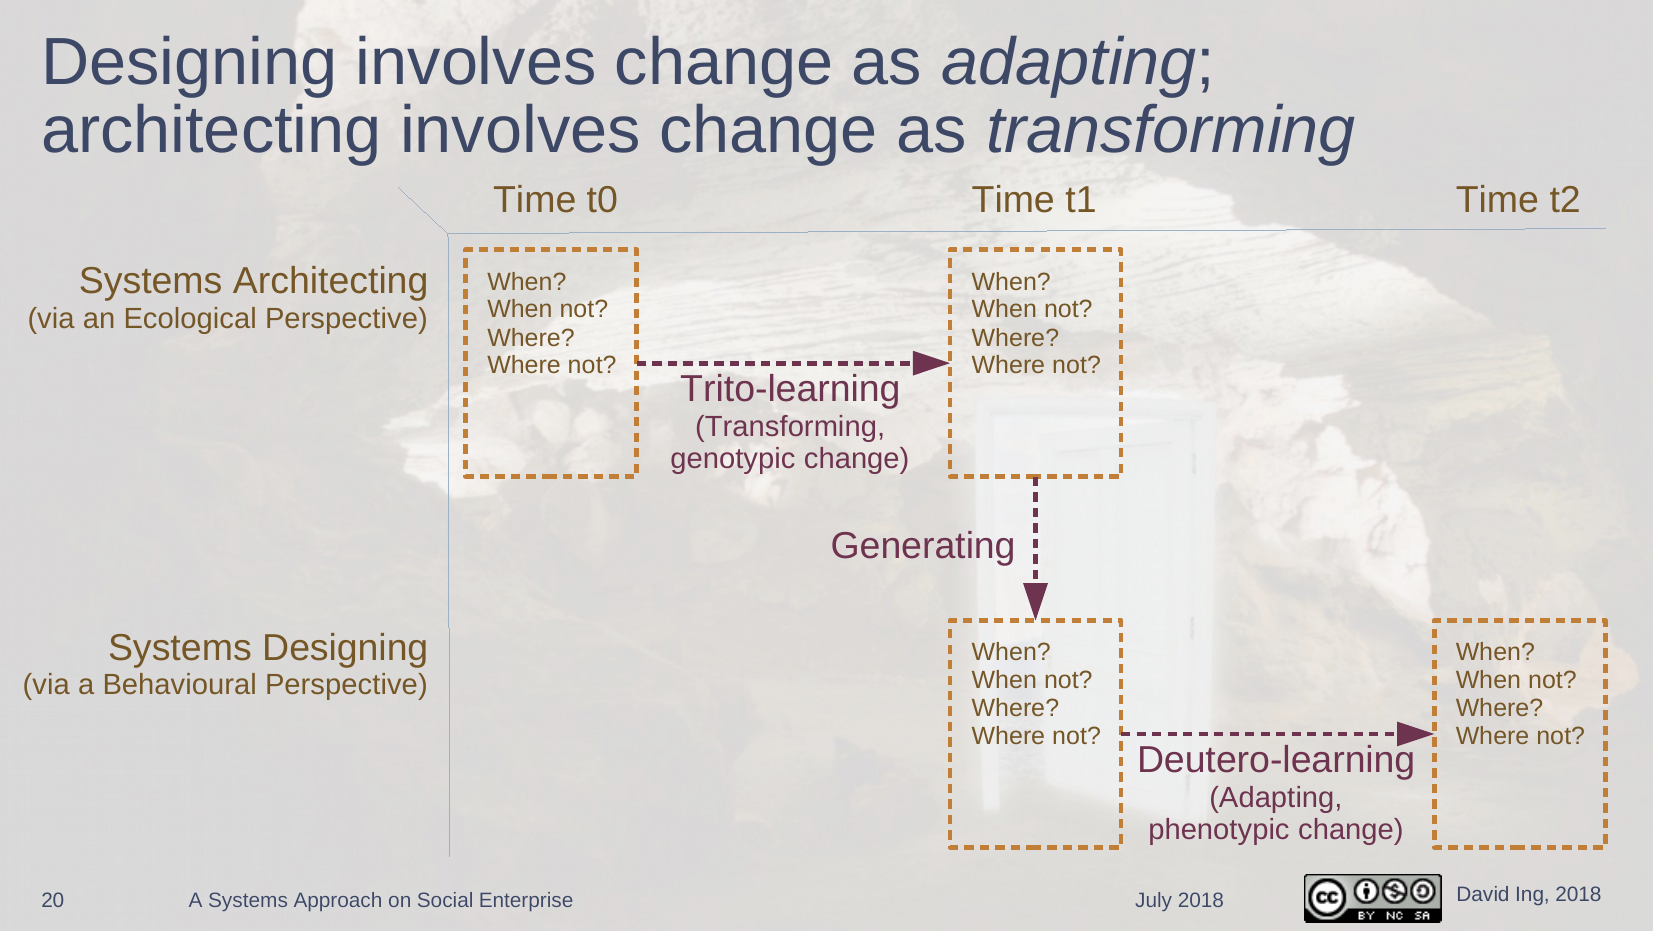

# Designing involves change as adapting; architecting involves change as transforming
Time t0
Time t1
Time t2
Systems Architecting
(via an Ecological Perspective)
When?
When not?
Where?
Where not?
When?
When not?
Where?
Where not?
Trito-learning
(Transforming,
genotypic change)
Generating
Systems Designing
(via a Behavioural Perspective)
When?
When not?
Where?
Where not?
When?
When not?
Where?
Where not?
Deutero-learning
(Adapting,
phenotypic change)
A Systems Approach on Social Enterprise
July 2018